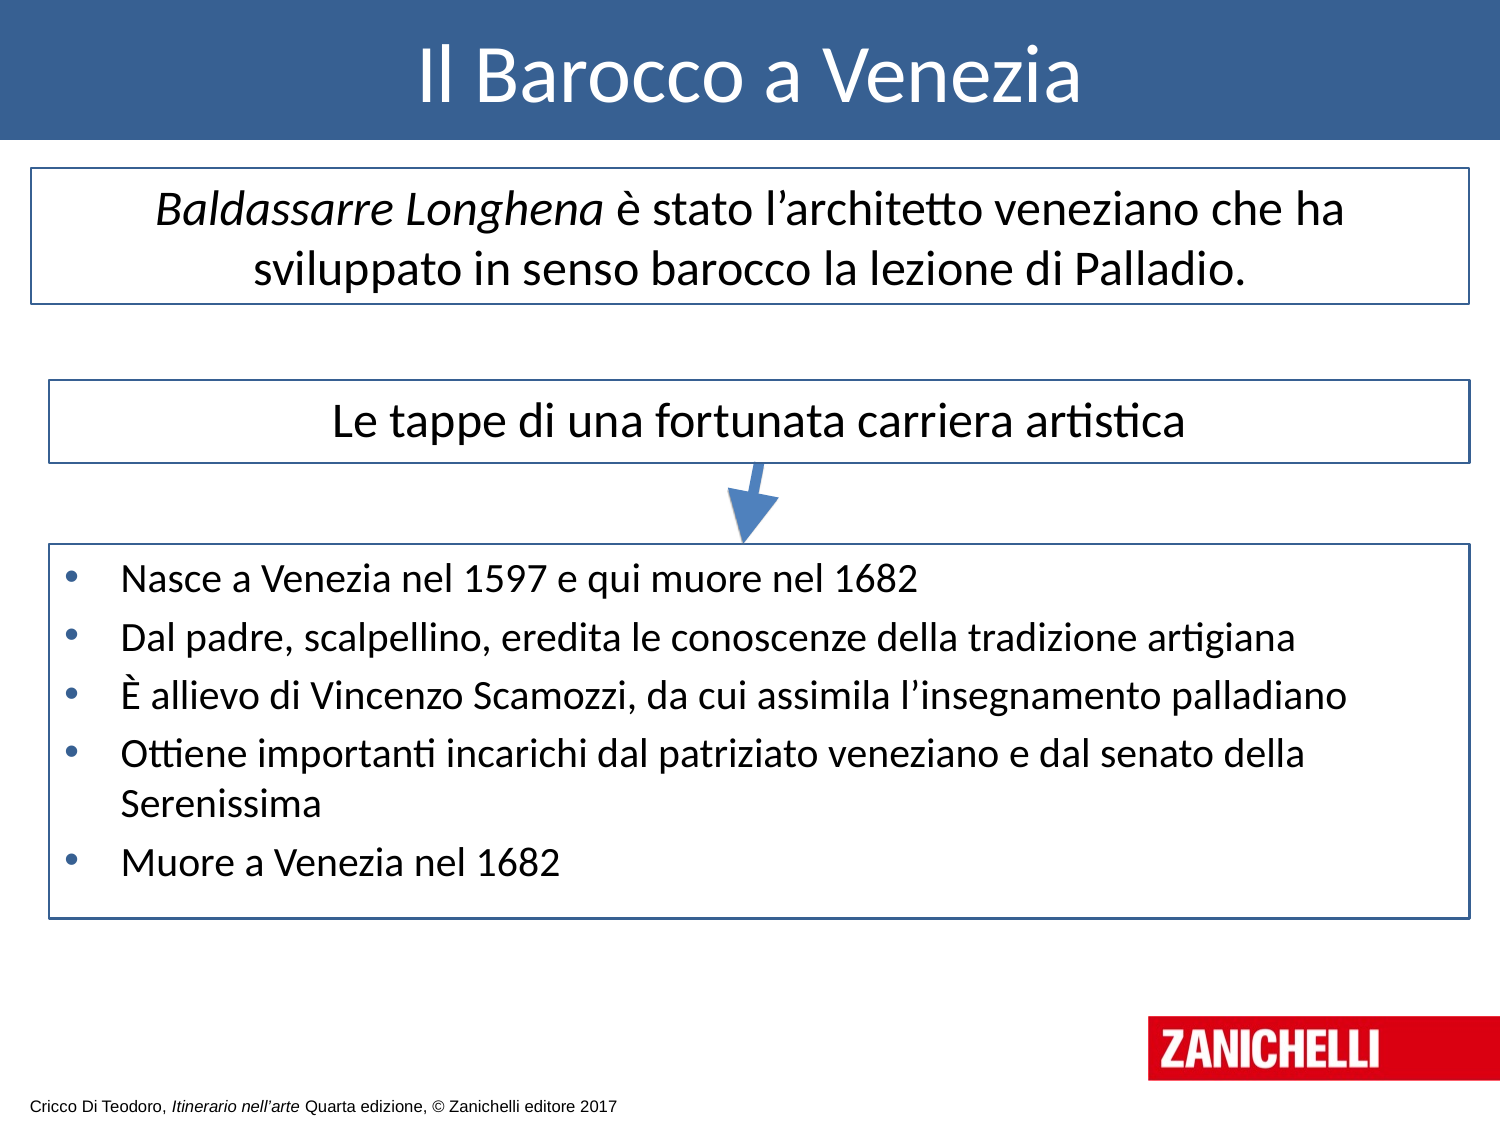

Il Barocco a Venezia
Baldassarre Longhena è stato l’architetto veneziano che ha sviluppato in senso barocco la lezione di Palladio.
Le tappe di una fortunata carriera artistica
Nasce a Venezia nel 1597 e qui muore nel 1682
Dal padre, scalpellino, eredita le conoscenze della tradizione artigiana
È allievo di Vincenzo Scamozzi, da cui assimila l’insegnamento palladiano
Ottiene importanti incarichi dal patriziato veneziano e dal senato della Serenissima
Muore a Venezia nel 1682
Cricco Di Teodoro, Itinerario nell’arte Quarta edizione, © Zanichelli editore 2017